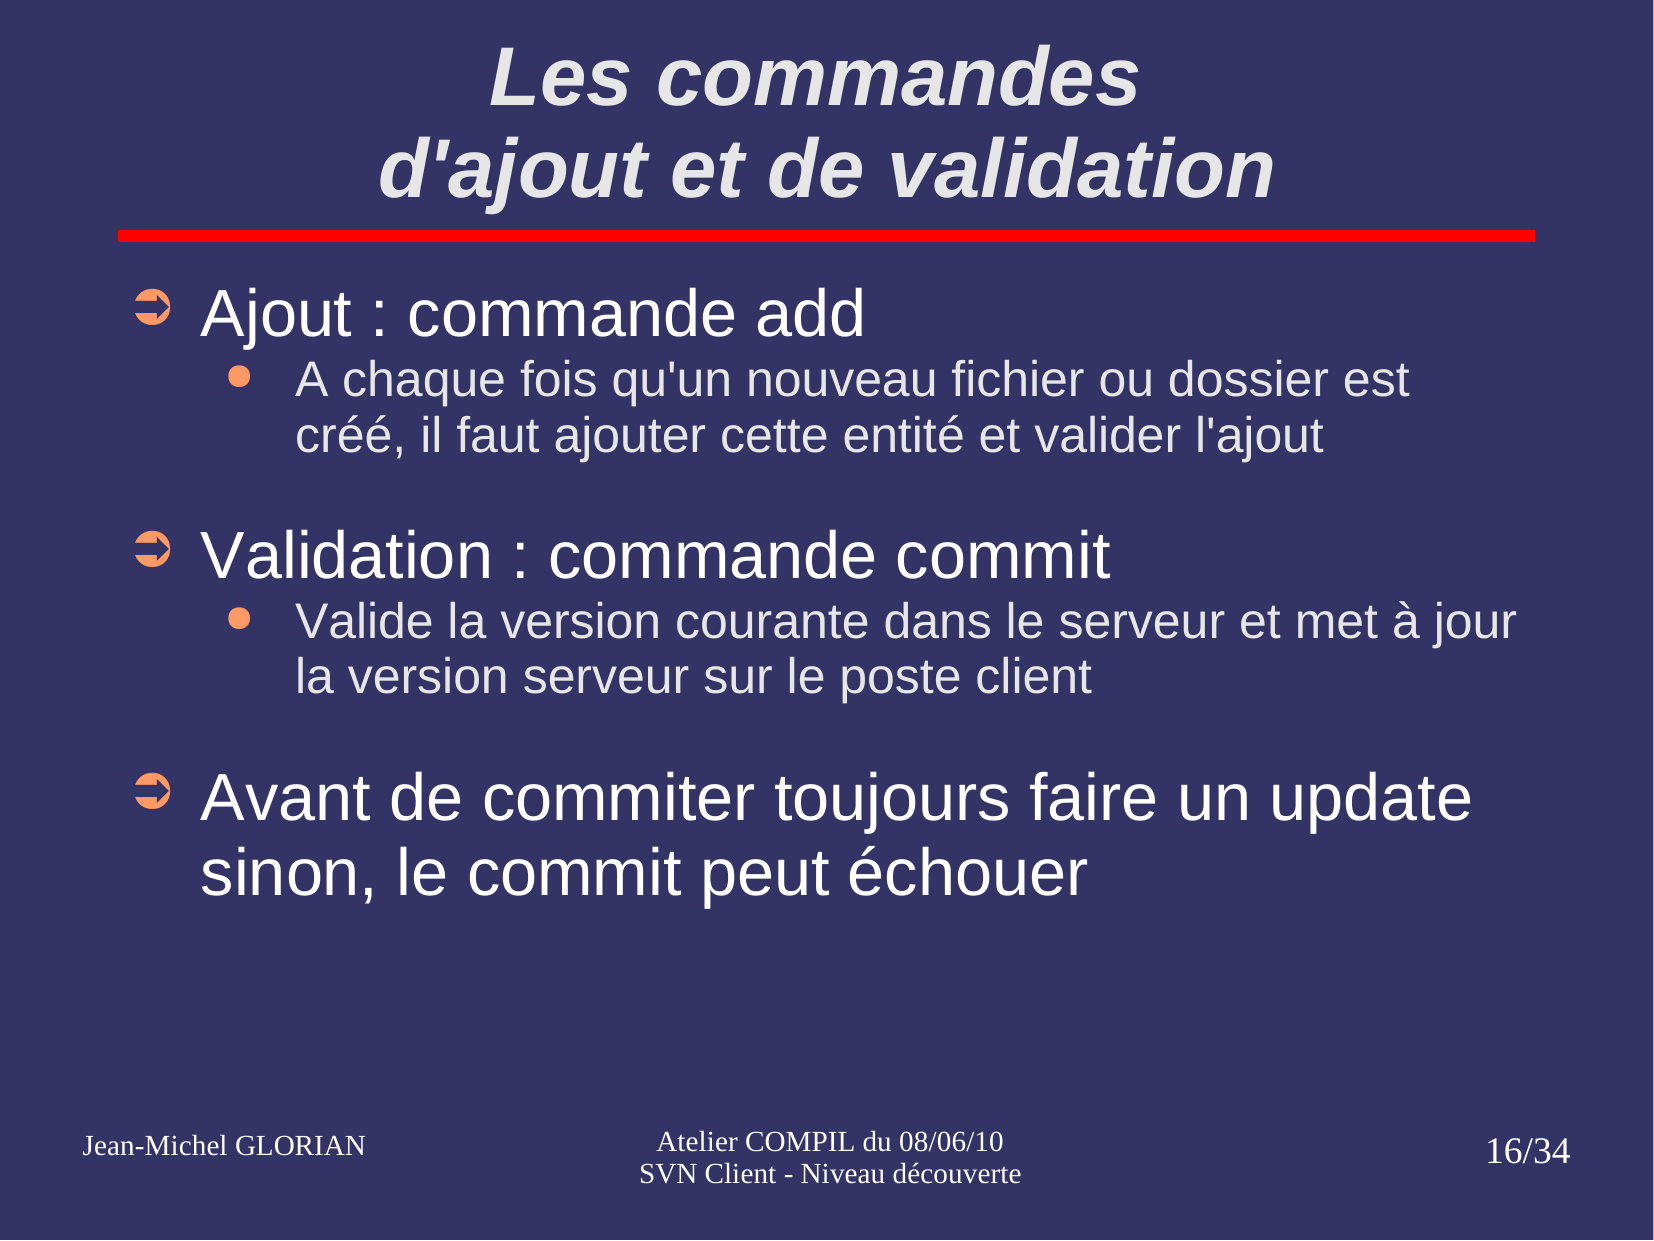

# Les commandes d'ajout et de validation
Ajout : commande add
A chaque fois qu'un nouveau fichier ou dossier est créé, il faut ajouter cette entité et valider l'ajout
Validation : commande commit
Valide la version courante dans le serveur et met à jour la version serveur sur le poste client
Avant de commiter toujours faire un update sinon, le commit peut échouer